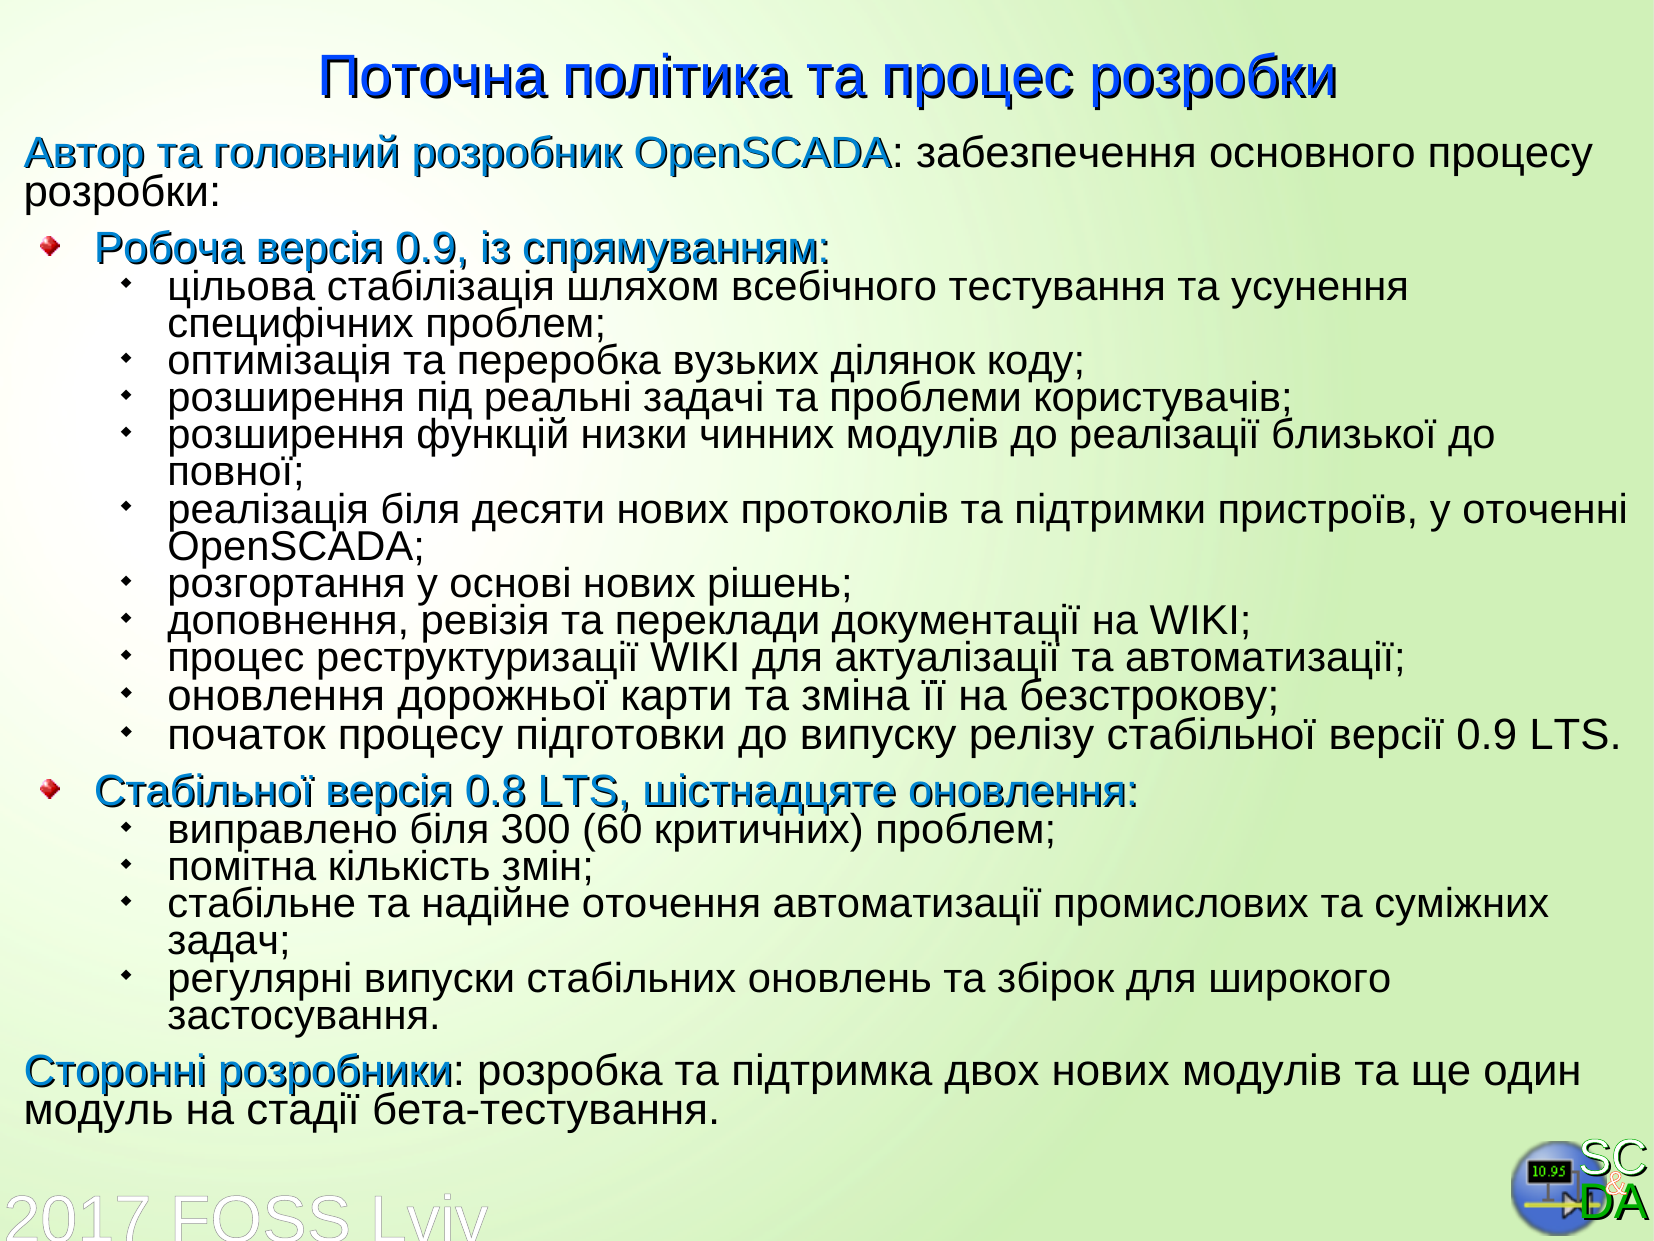

# Поточна політика та процес розробки
Автор та головний розробник OpenSCADA: забезпечення основного процесу розробки:
Робоча версія 0.9, із спрямуванням:
цільова стабілізація шляхом всебічного тестування та усунення специфічних проблем;
оптимізація та переробка вузьких ділянок коду;
розширення під реальні задачі та проблеми користувачів;
розширення функцій низки чинних модулів до реалізації близької до повної;
реалізація біля десяти нових протоколів та підтримки пристроїв, у оточенні OpenSCADA;
розгортання у основі нових рішень;
доповнення, ревізія та переклади документації на WIKI;
процес реструктуризації WIKI для актуалізації та автоматизації;
оновлення дорожньої карти та зміна її на безстрокову;
початок процесу підготовки до випуску релізу стабільної версії 0.9 LTS.
Стабільної версія 0.8 LTS, шістнадцяте оновлення:
виправлено біля 300 (60 критичних) проблем;
помітна кількість змін;
стабільне та надійне оточення автоматизації промислових та суміжних задач;
регулярні випуски стабільних оновлень та збірок для широкого застосування.
Сторонні розробники: розробка та підтримка двох нових модулів та ще один модуль на стадії бета-тестування.